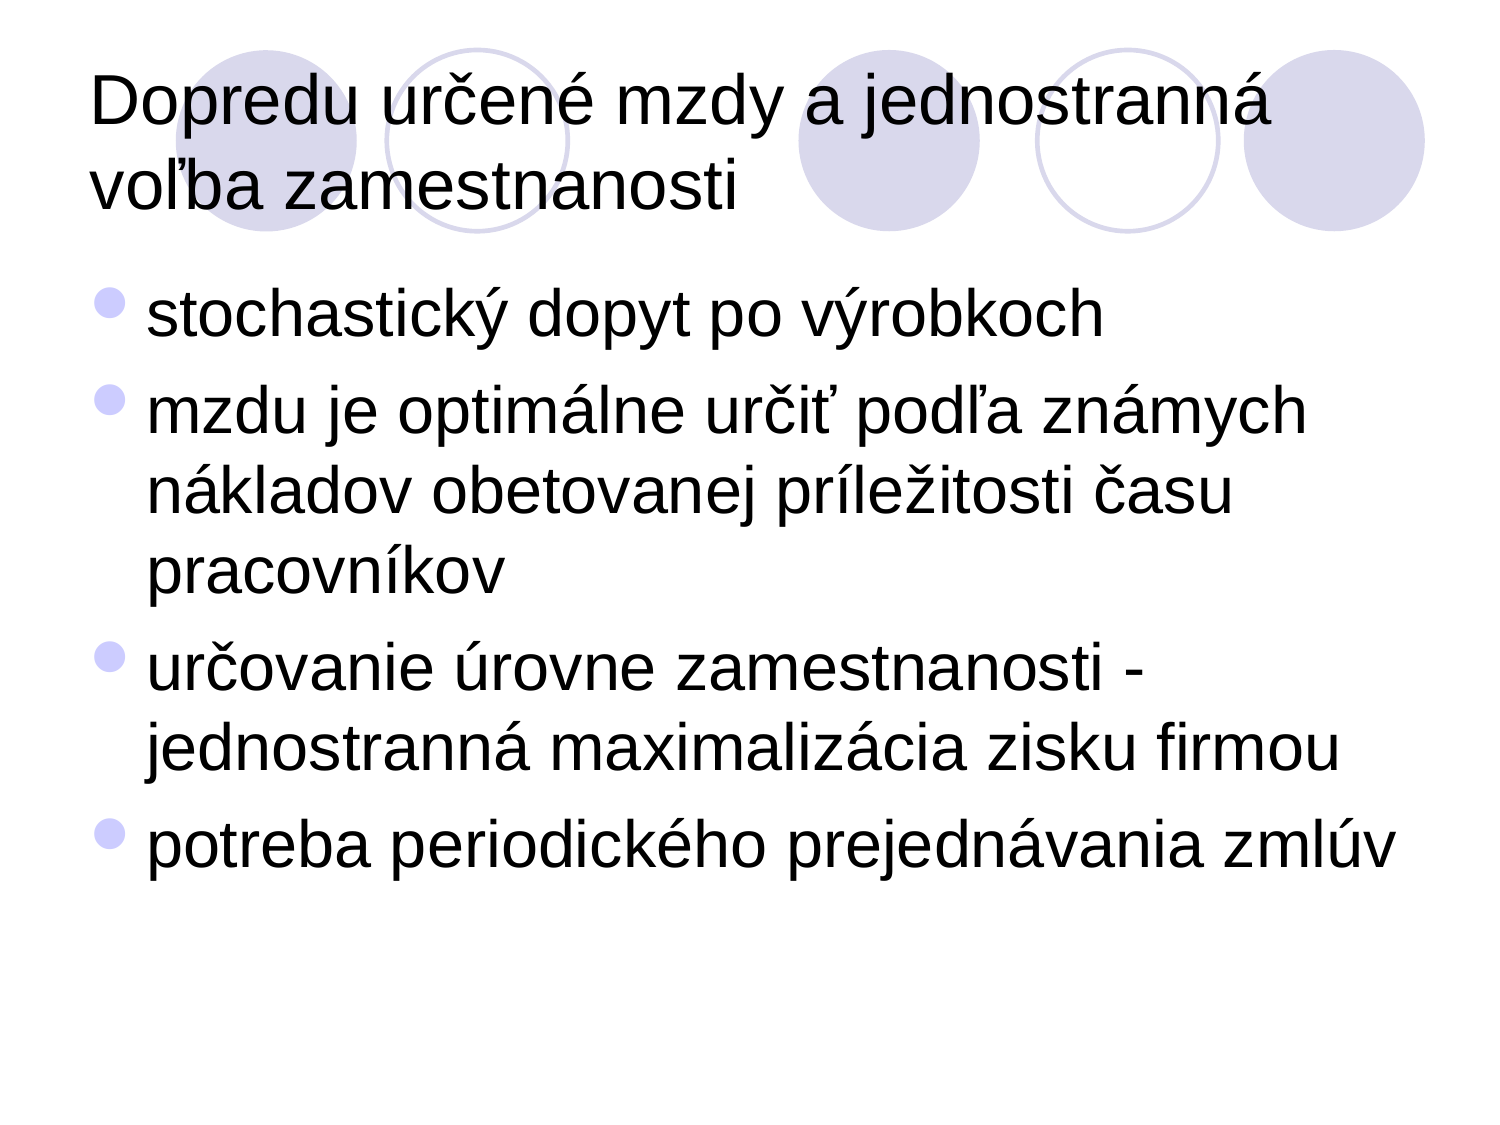

# Dopredu určené mzdy a jednostranná voľba zamestnanosti
stochastický dopyt po výrobkoch
mzdu je optimálne určiť podľa známych nákladov obetovanej príležitosti času pracovníkov
určovanie úrovne zamestnanosti -jednostranná maximalizácia zisku firmou
potreba periodického prejednávania zmlúv